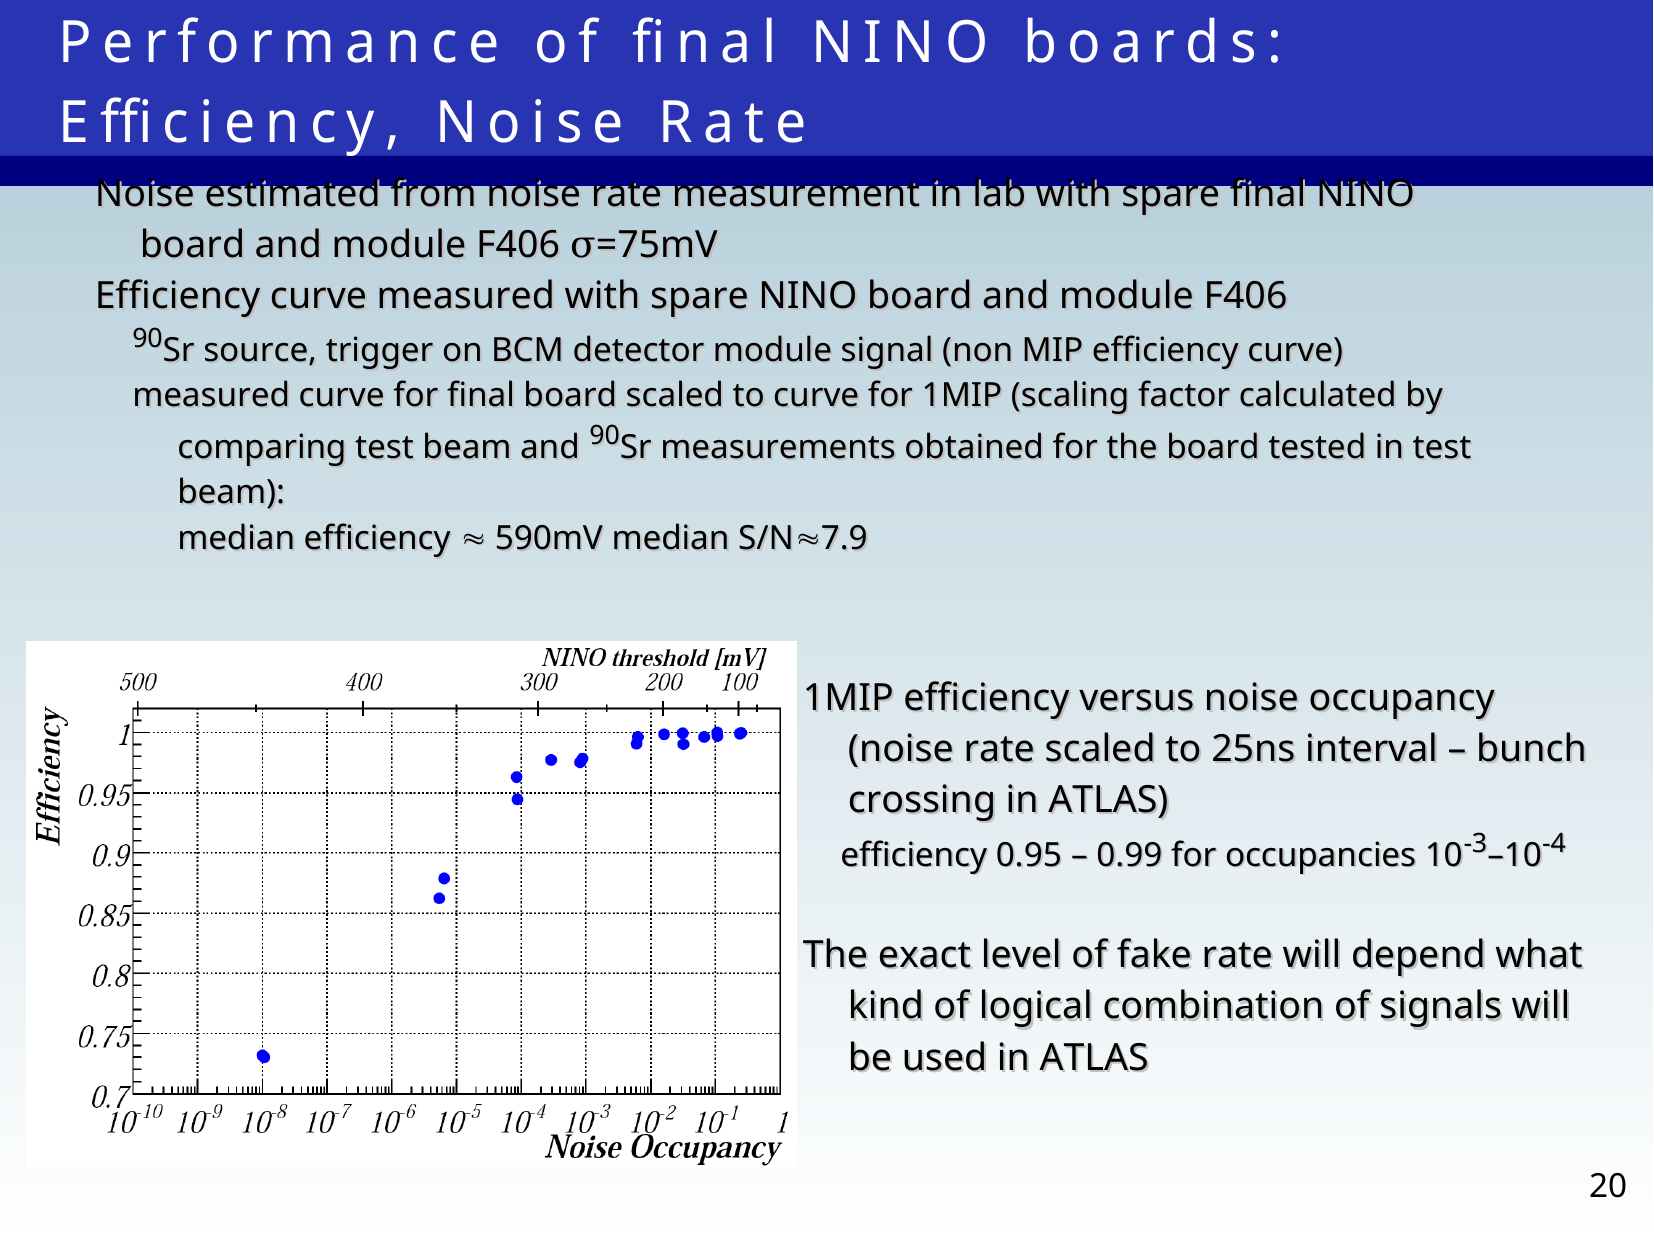

# Performance of final NINO boards: Efficiency, Noise Rate
Noise estimated from noise rate measurement in lab with spare final NINO board and module F406 σ=75mV
Efficiency curve measured with spare NINO board and module F406
90Sr source, trigger on BCM detector module signal (non MIP efficiency curve)
measured curve for final board scaled to curve for 1MIP (scaling factor calculated by comparing test beam and 90Sr measurements obtained for the board tested in test beam):
median efficiency  590mV median S/N7.9
1MIP efficiency versus noise occupancy (noise rate scaled to 25ns interval – bunch crossing in ATLAS)
efficiency 0.95 – 0.99 for occupancies 10-3–10-4
The exact level of fake rate will depend what kind of logical combination of signals will be used in ATLAS
20